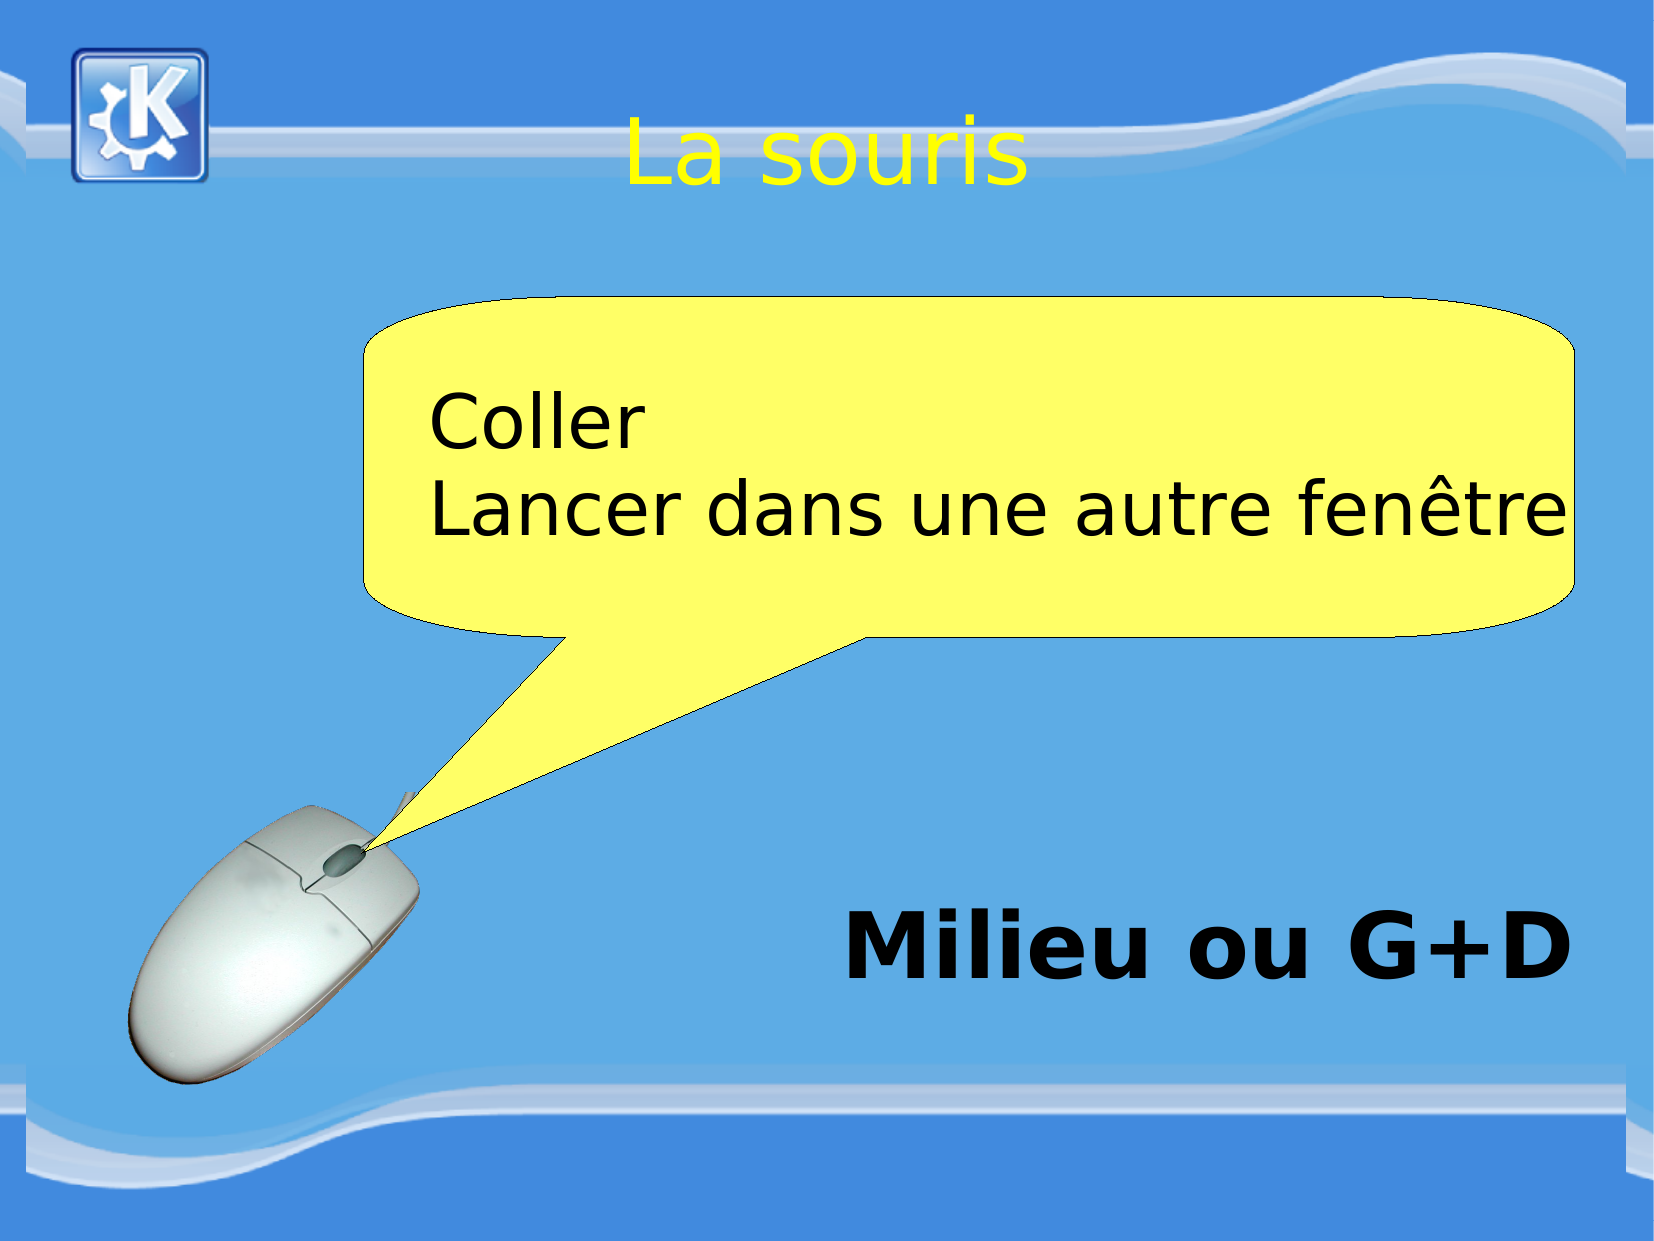

# La souris
Coller
Lancer dans une autre fenêtre
Milieu ou G+D